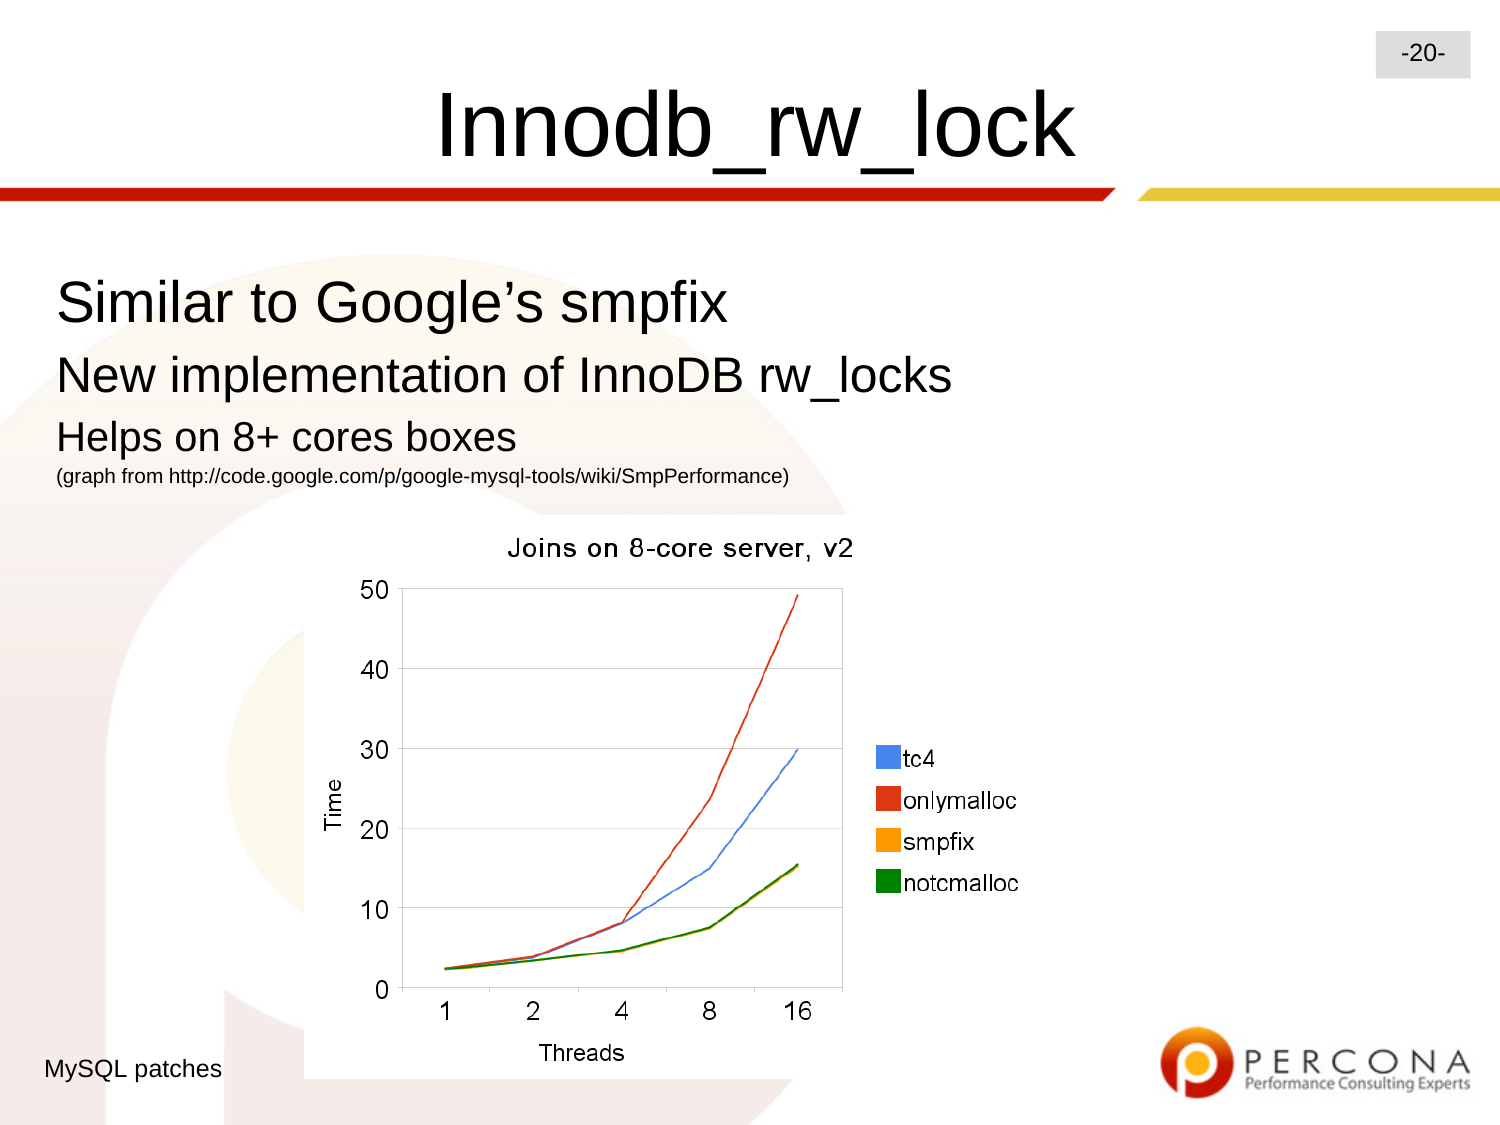

# Innodb_rw_lock
Similar to Google’s smpfix
New implementation of InnoDB rw_locks
Helps on 8+ cores boxes
(graph from http://code.google.com/p/google-mysql-tools/wiki/SmpPerformance)
MySQL patches